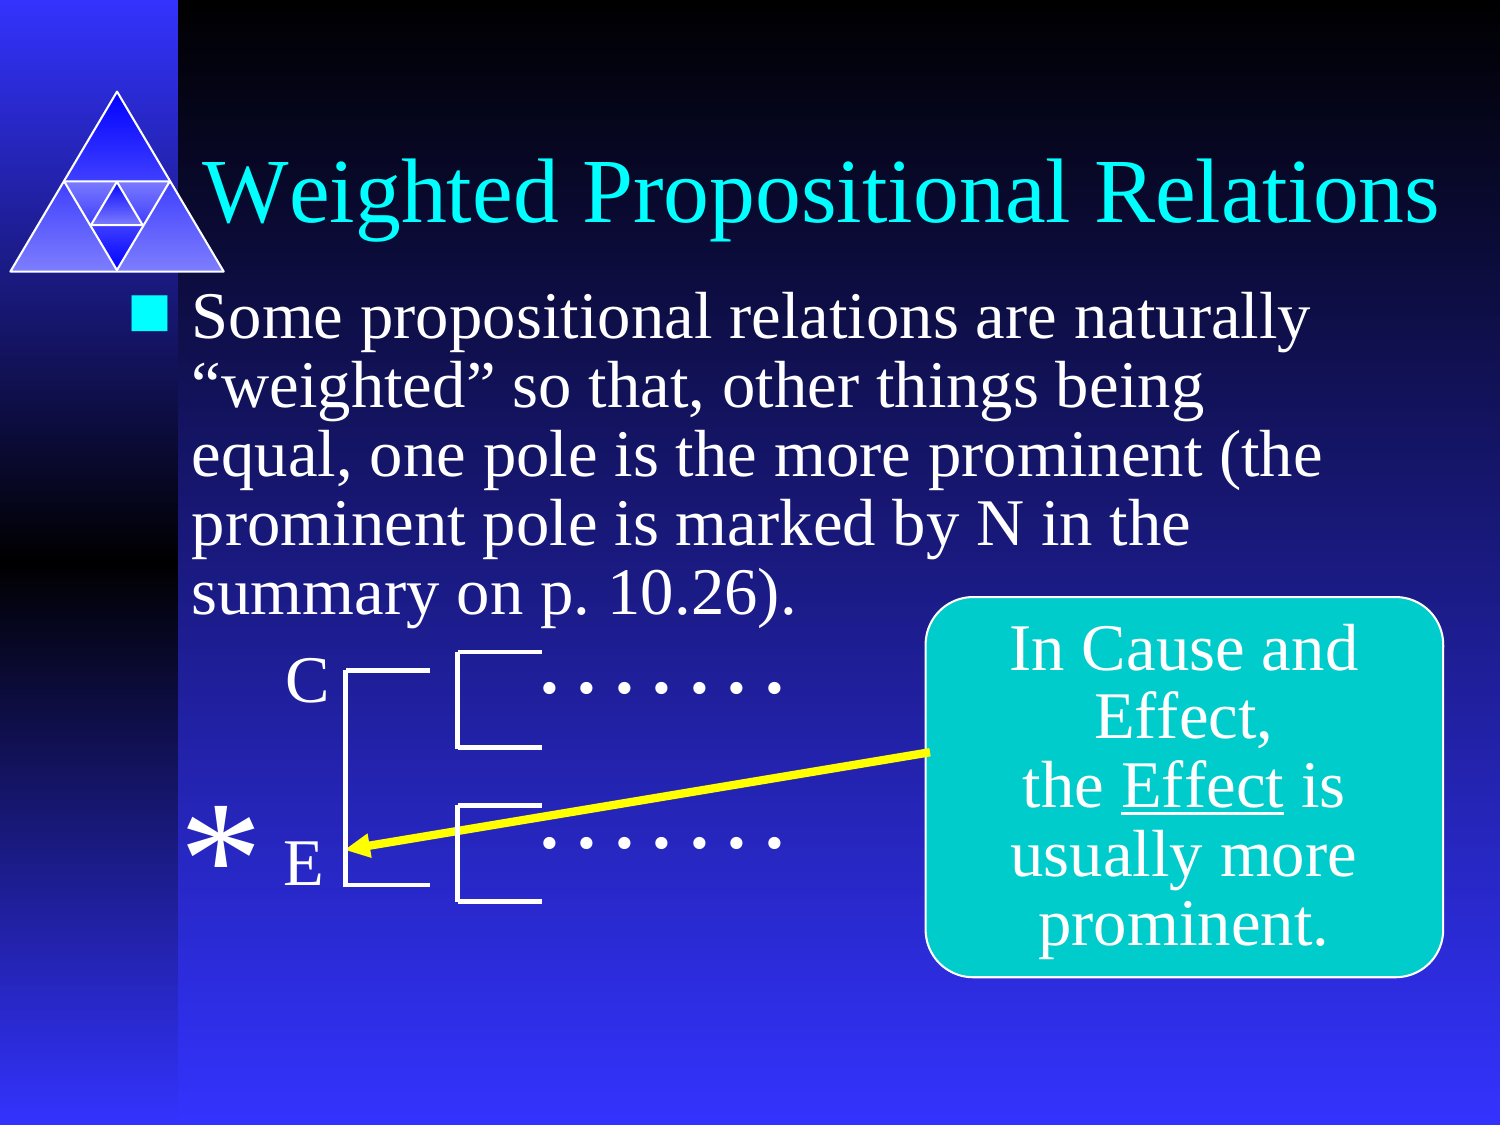

# Weighted Propositional Relations
Some propositional relations are naturally “weighted” so that, other things being equal, one pole is the more prominent (the prominent pole is marked by N in the summary on p. 10.26).
In Cause and Effect,
the Effect is usually more prominent.
. . . . . . .
. . . . . . .
C
*
E